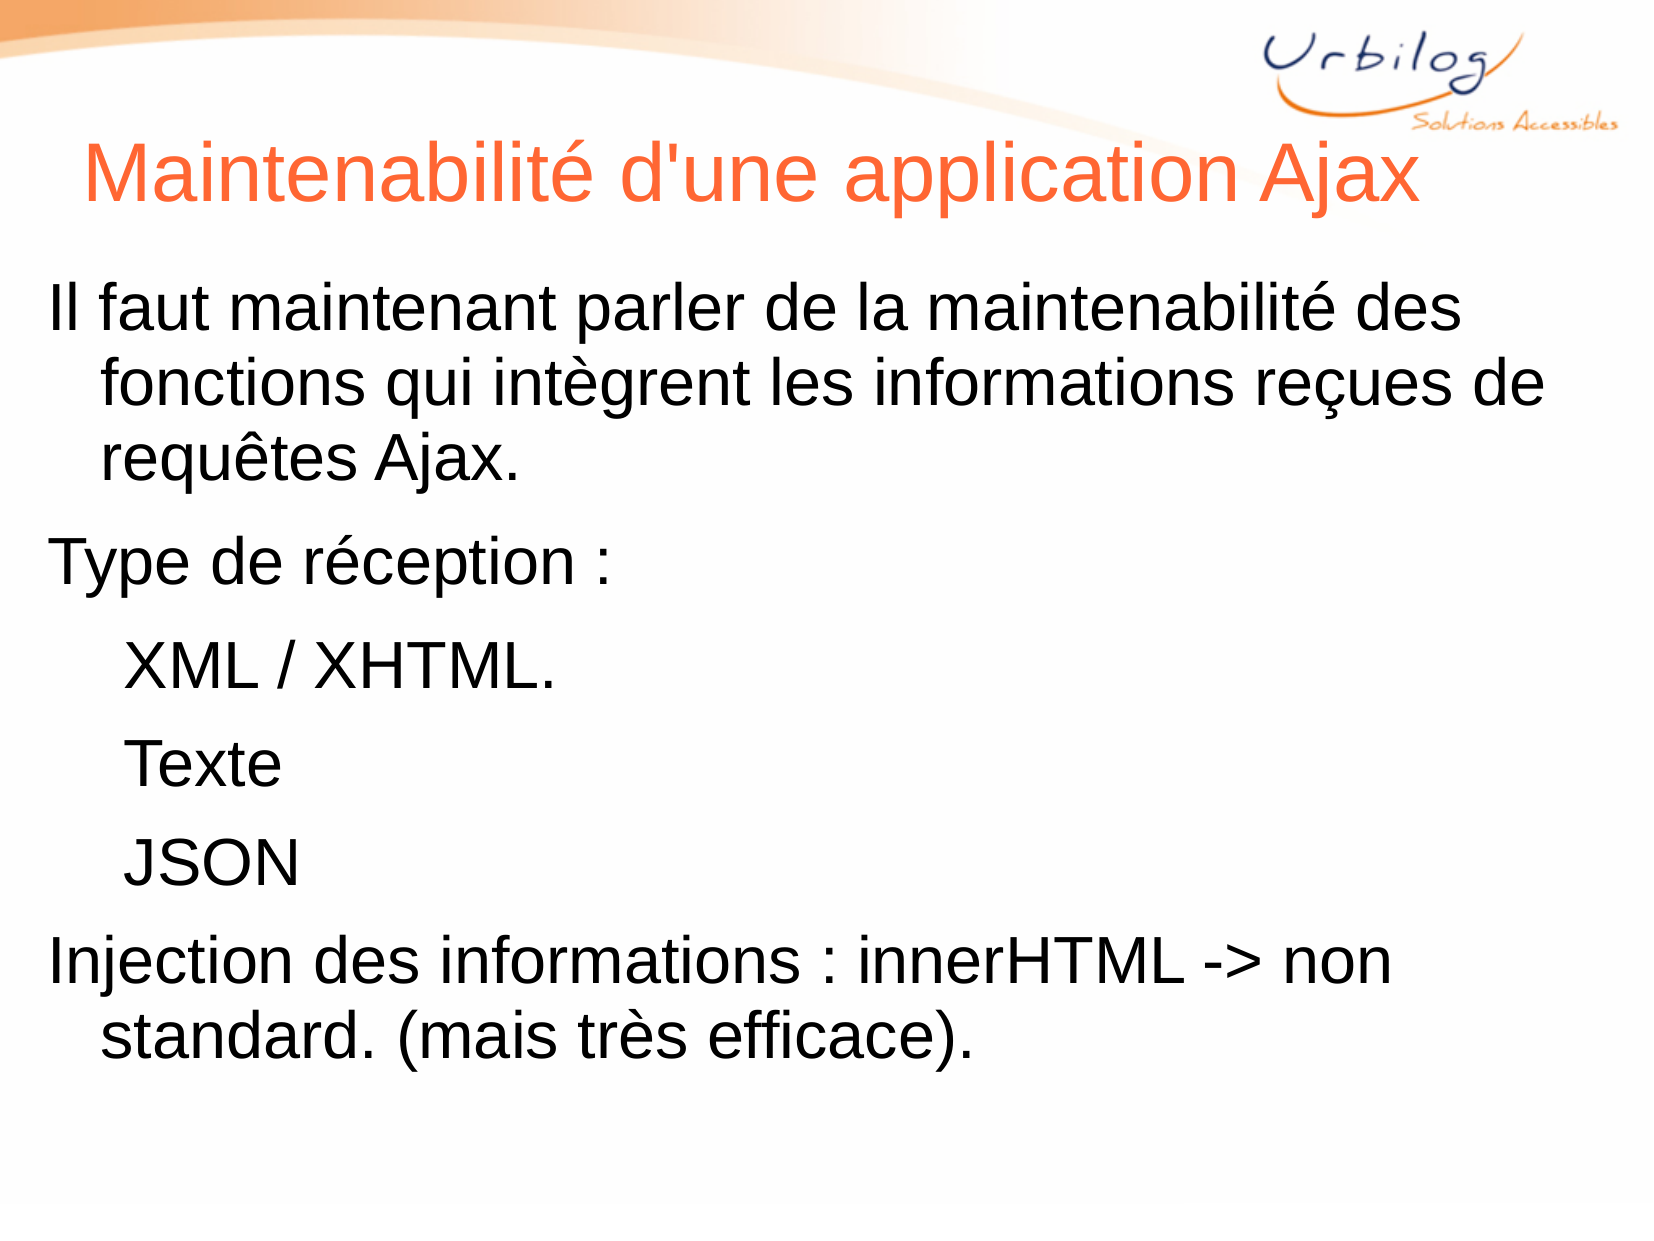

# Maintenabilité d'une application Ajax
Il faut maintenant parler de la maintenabilité des fonctions qui intègrent les informations reçues de requêtes Ajax.
Type de réception :
XML / XHTML.
Texte
JSON
Injection des informations : innerHTML -> non standard. (mais très efficace).